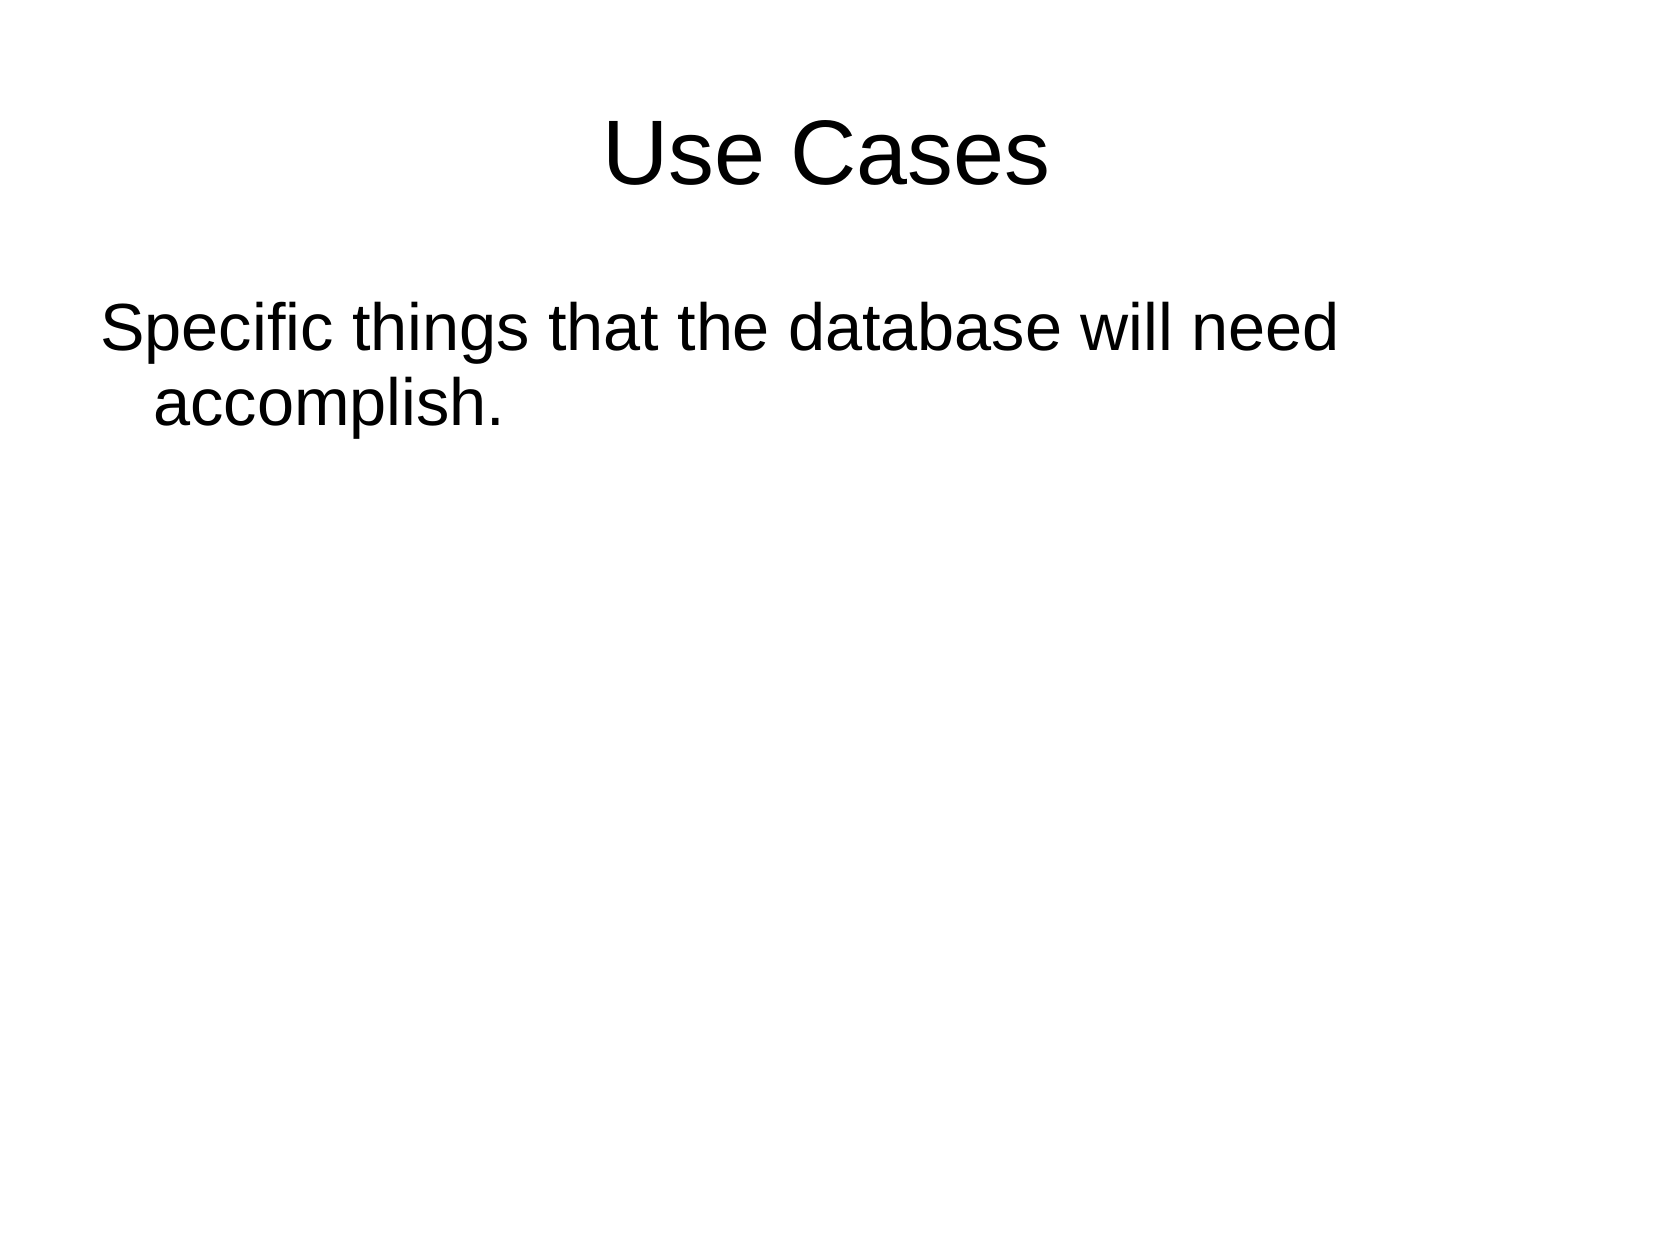

# Use Cases
Specific things that the database will need accomplish.